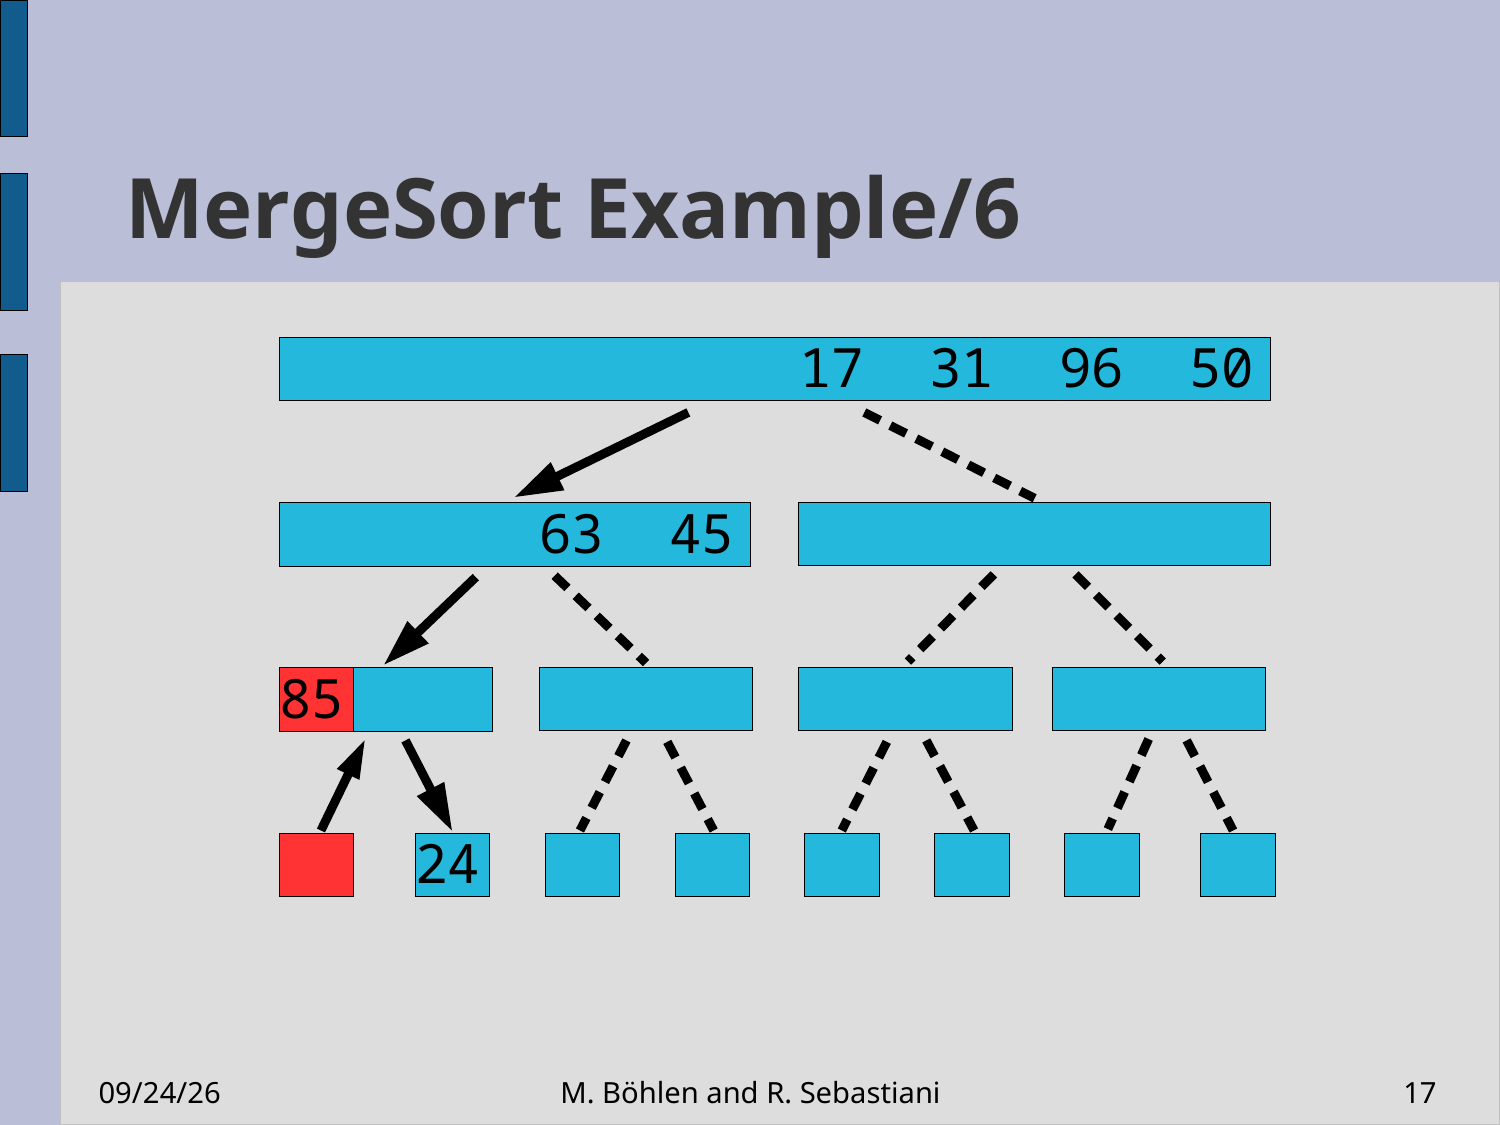

# MergeSort Example/6
 17 31 96 50
 63 45
85
85
24
M. Böhlen and R. Sebastiani
17